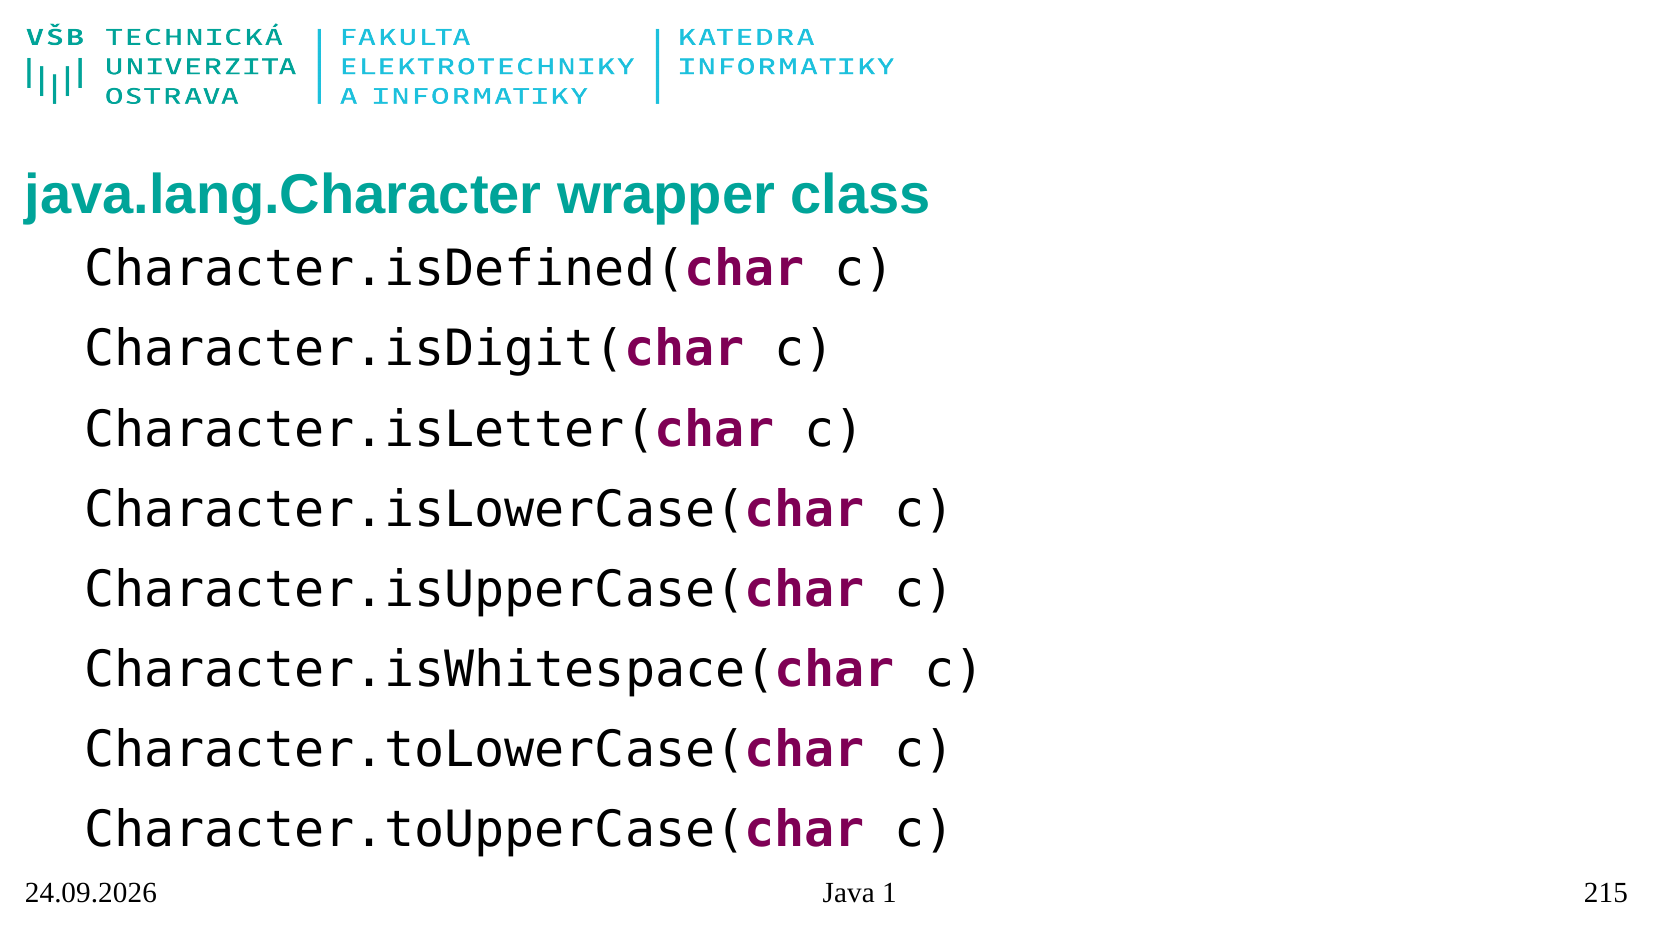

# java.lang.Character wrapper class
 Character.isDefined(char c)
 Character.isDigit(char c)
 Character.isLetter(char c)
 Character.isLowerCase(char c)
 Character.isUpperCase(char c)
 Character.isWhitespace(char c)
 Character.toLowerCase(char c)
 Character.toUpperCase(char c)
Java 1
215